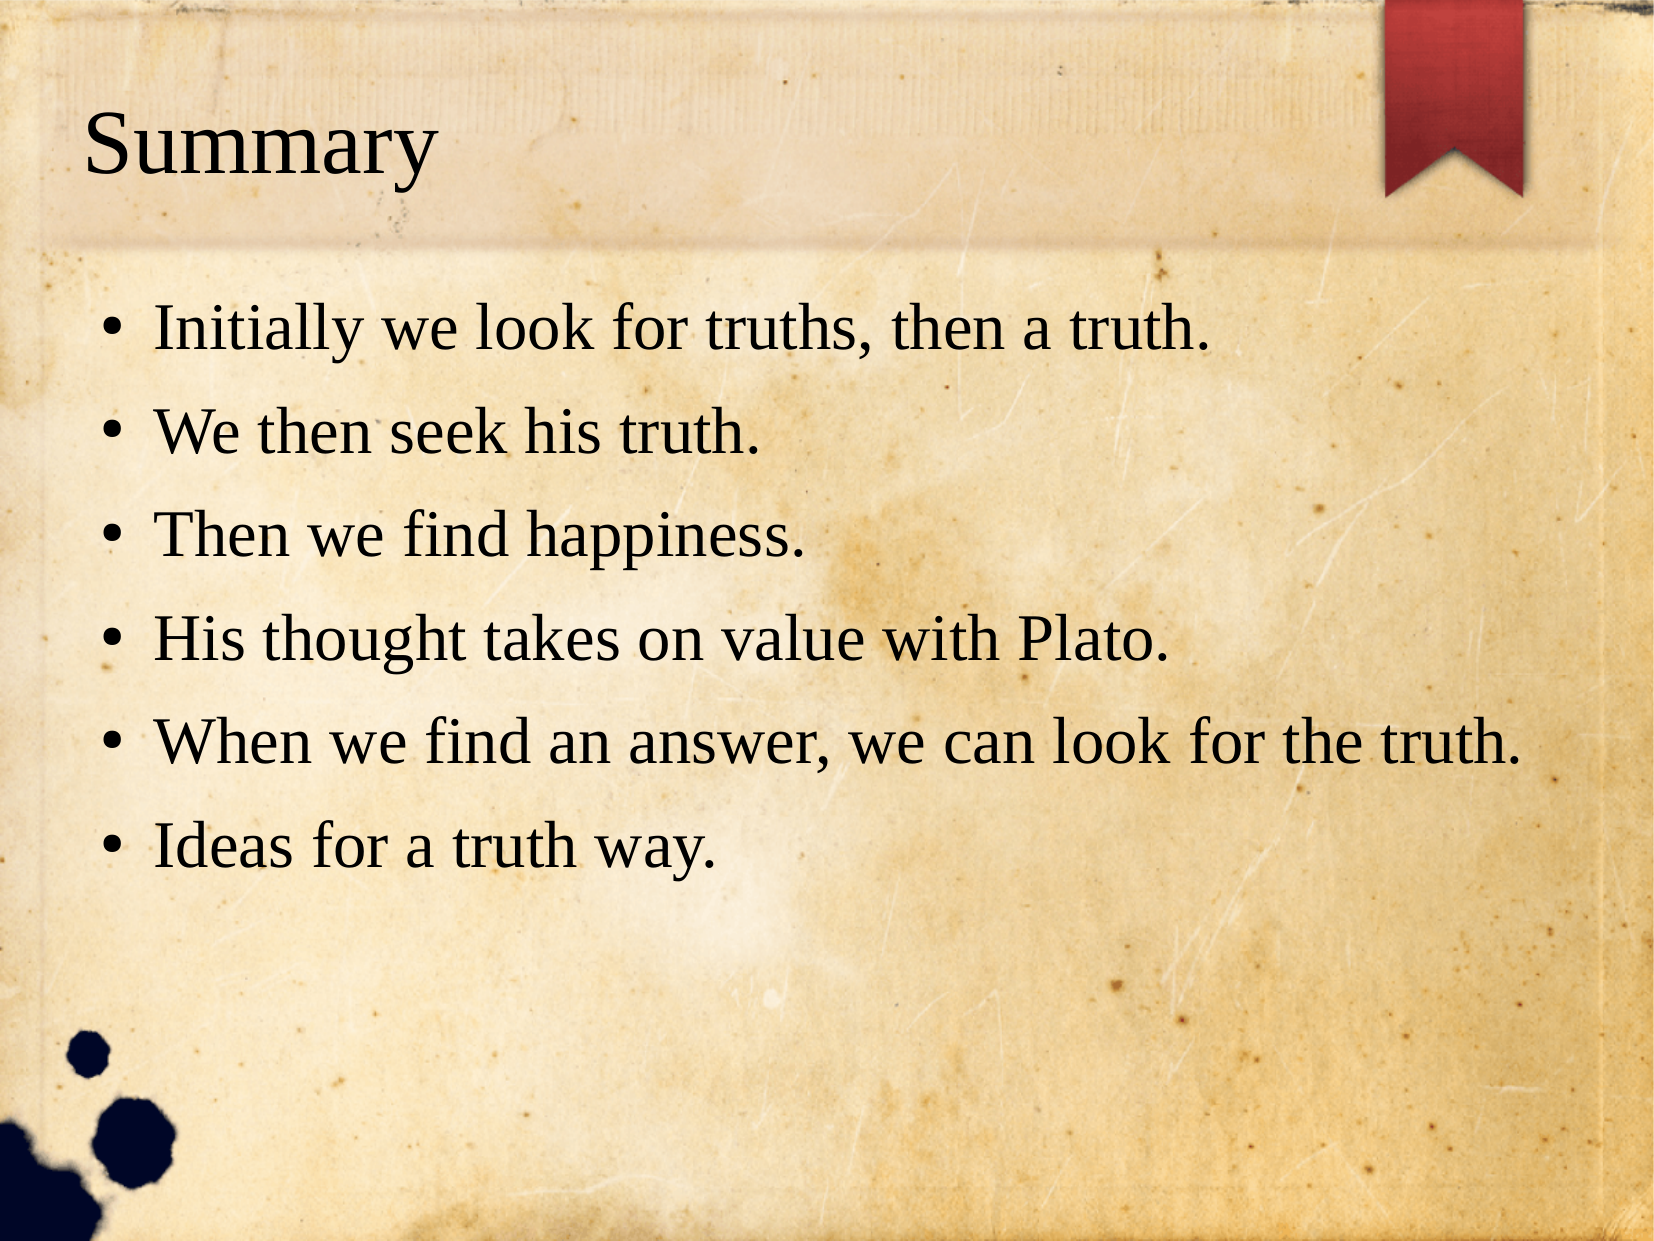

# Summary
Initially we look for truths, then a truth.
We then seek his truth.
Then we find happiness.
His thought takes on value with Plato.
When we find an answer, we can look for the truth.
Ideas for a truth way.